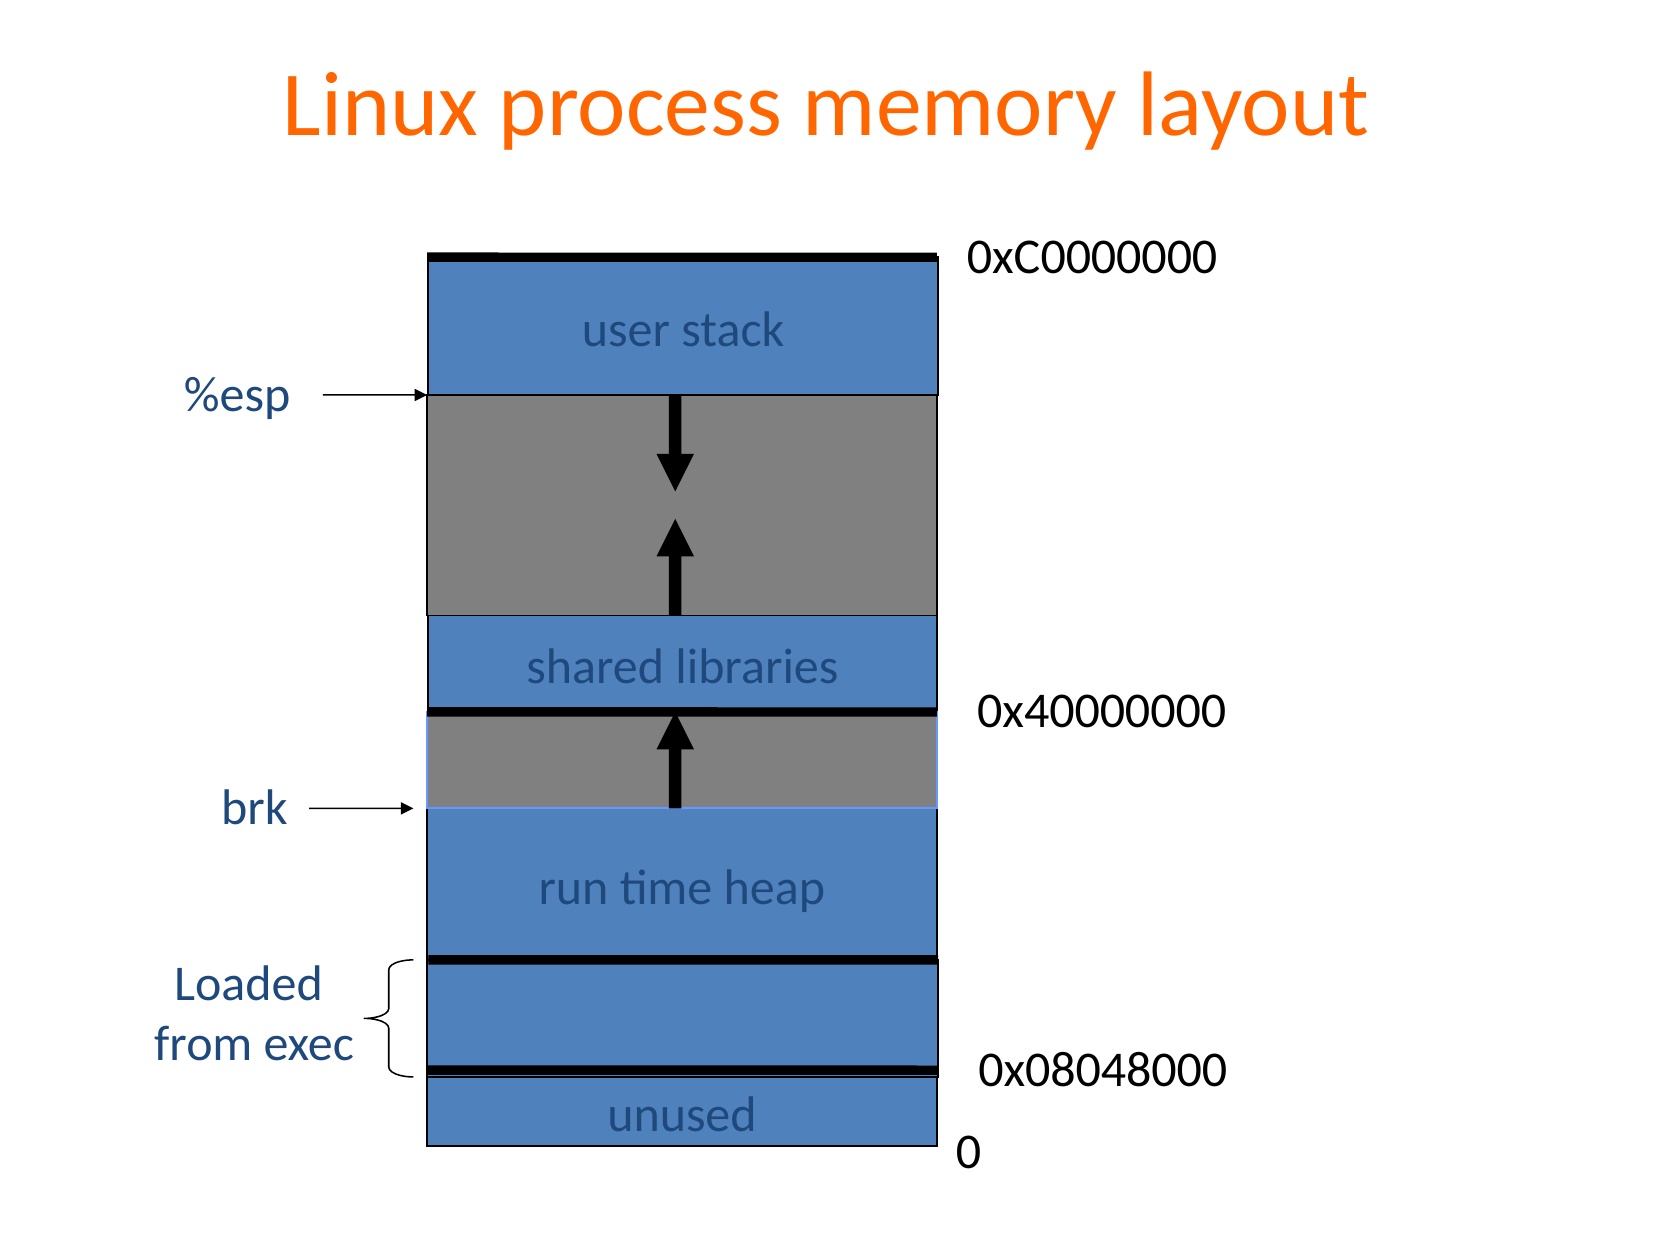

# Linux process memory layout
0xC0000000
user stack
%esp
shared libraries
0x40000000
brk
run time heap
Loaded
from exec
0x08048000
unused
0